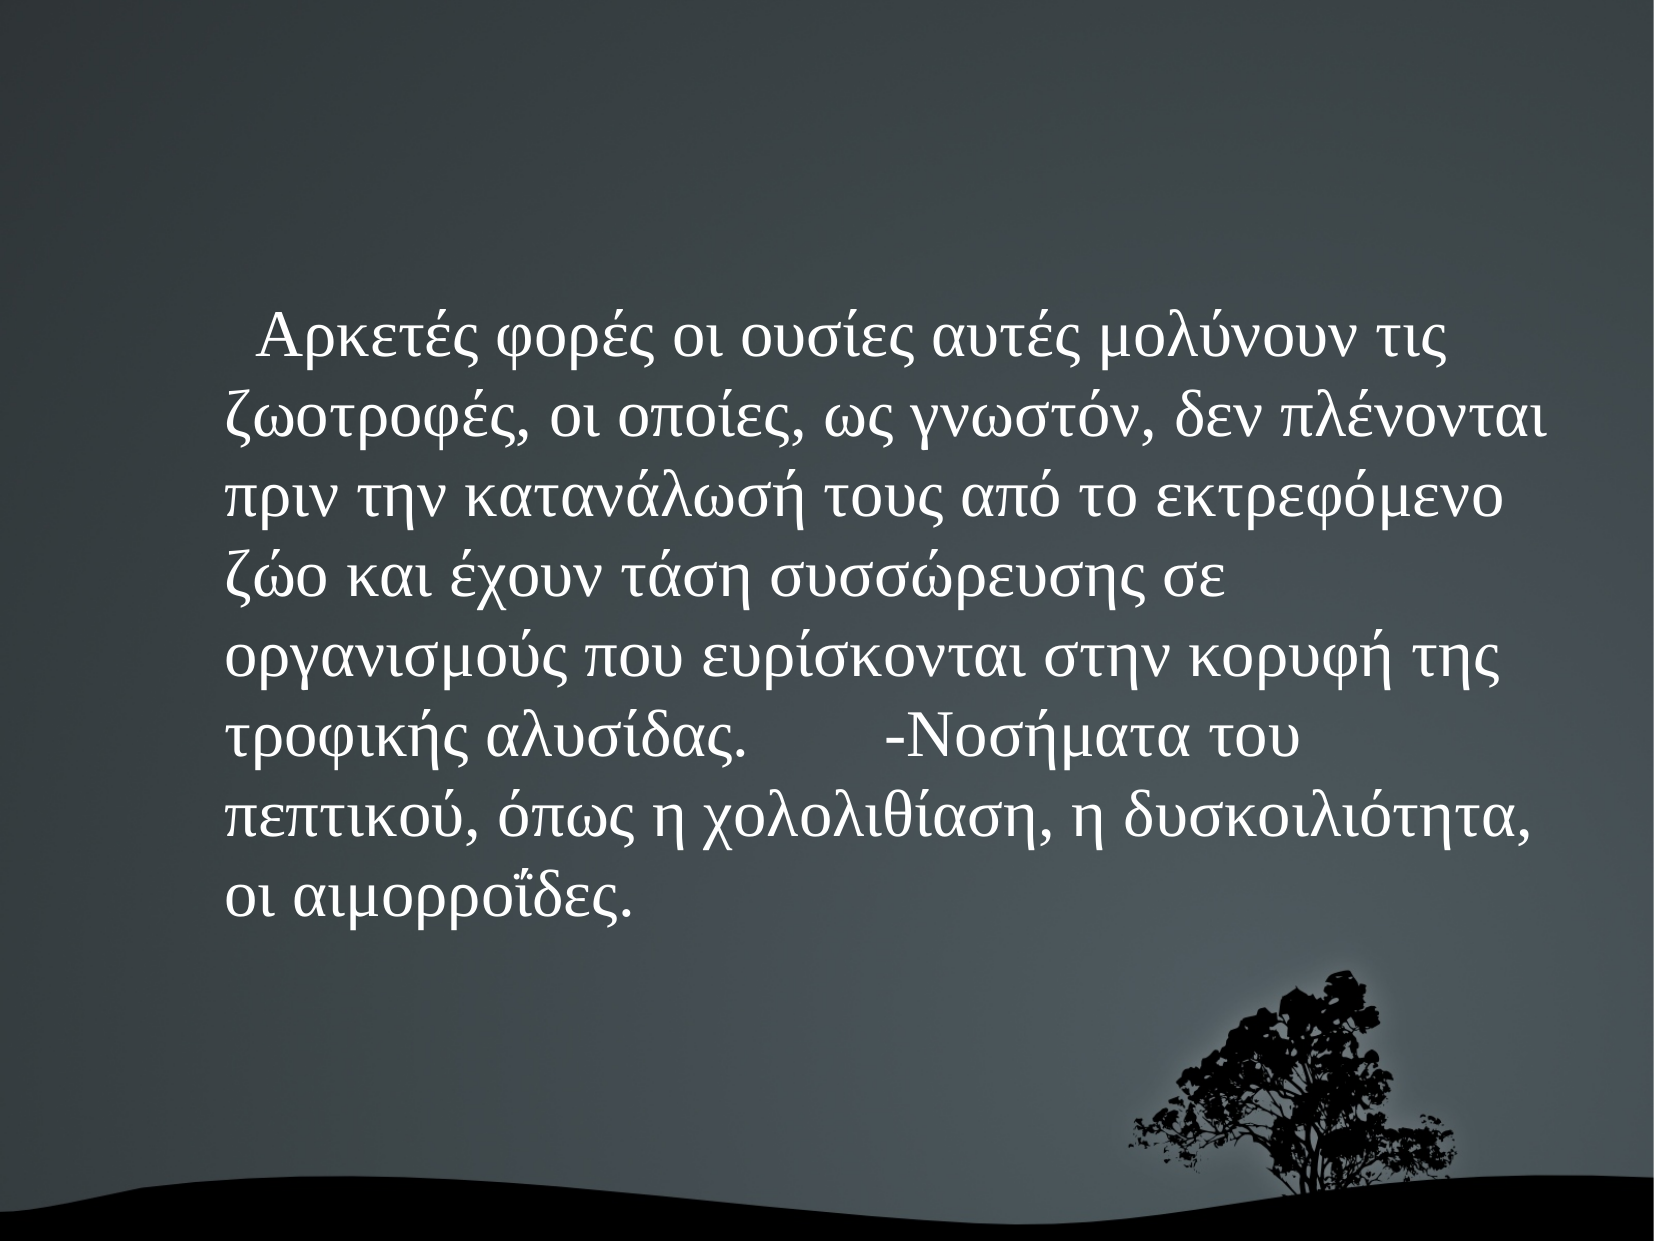

#
 Αρκετές φορές οι ουσίες αυτές μολύνουν τις ζωοτροφές, οι οποίες, ως γνωστόν, δεν πλένονται πριν την κατανάλωσή τους από το εκτρεφόμενο ζώο και έχουν τάση συσσώρευσης σε οργανισμούς που ευρίσκονται στην κορυφή της τροφικής αλυσίδας. -Νοσήματα του πεπτικού, όπως η χολολιθίαση, η δυσκοιλιότητα, οι αιμορροΐδες.